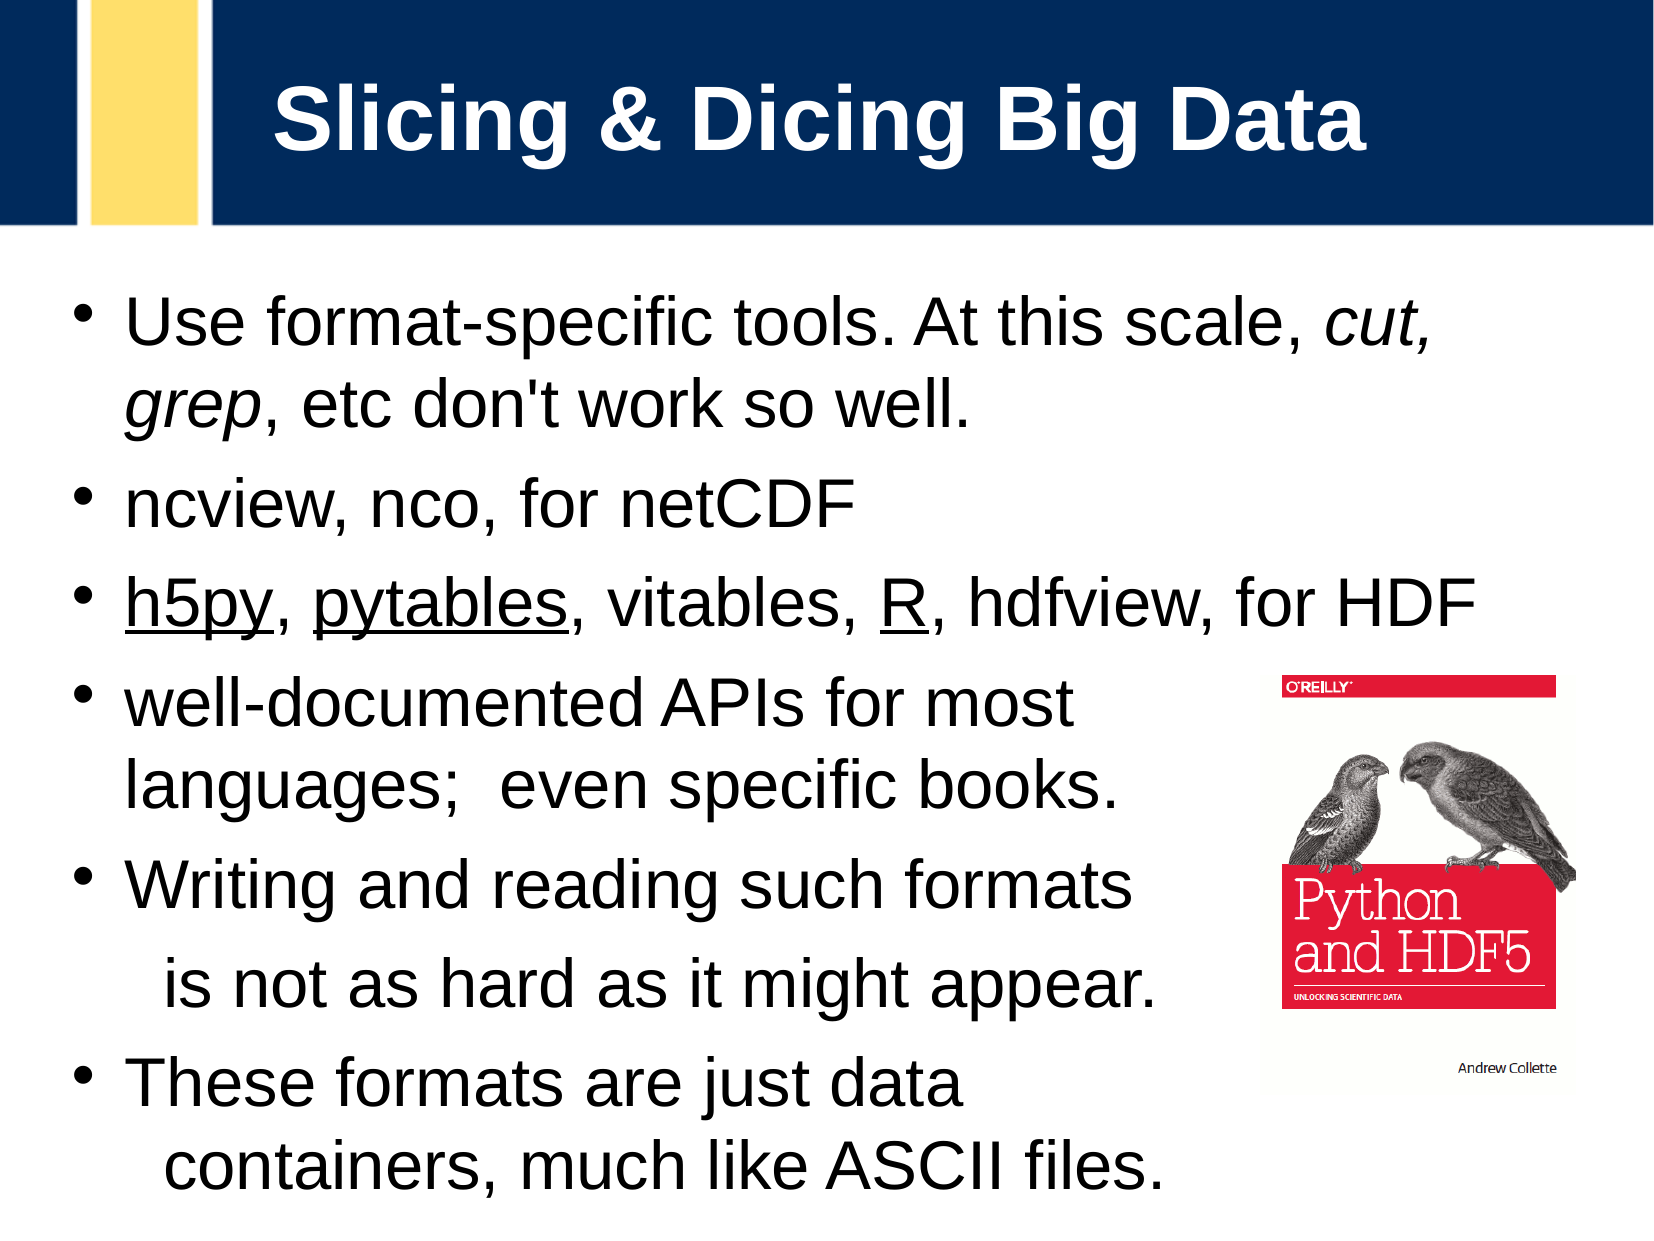

# Slicing & Dicing Big Data
Use format-specific tools. At this scale, cut, grep, etc don't work so well.
ncview, nco, for netCDF
h5py, pytables, vitables, R, hdfview, for HDF
well-documented APIs for most
languages; even specific books.
Writing and reading such formats
 is not as hard as it might appear.
These formats are just data
 containers, much like ASCII files.